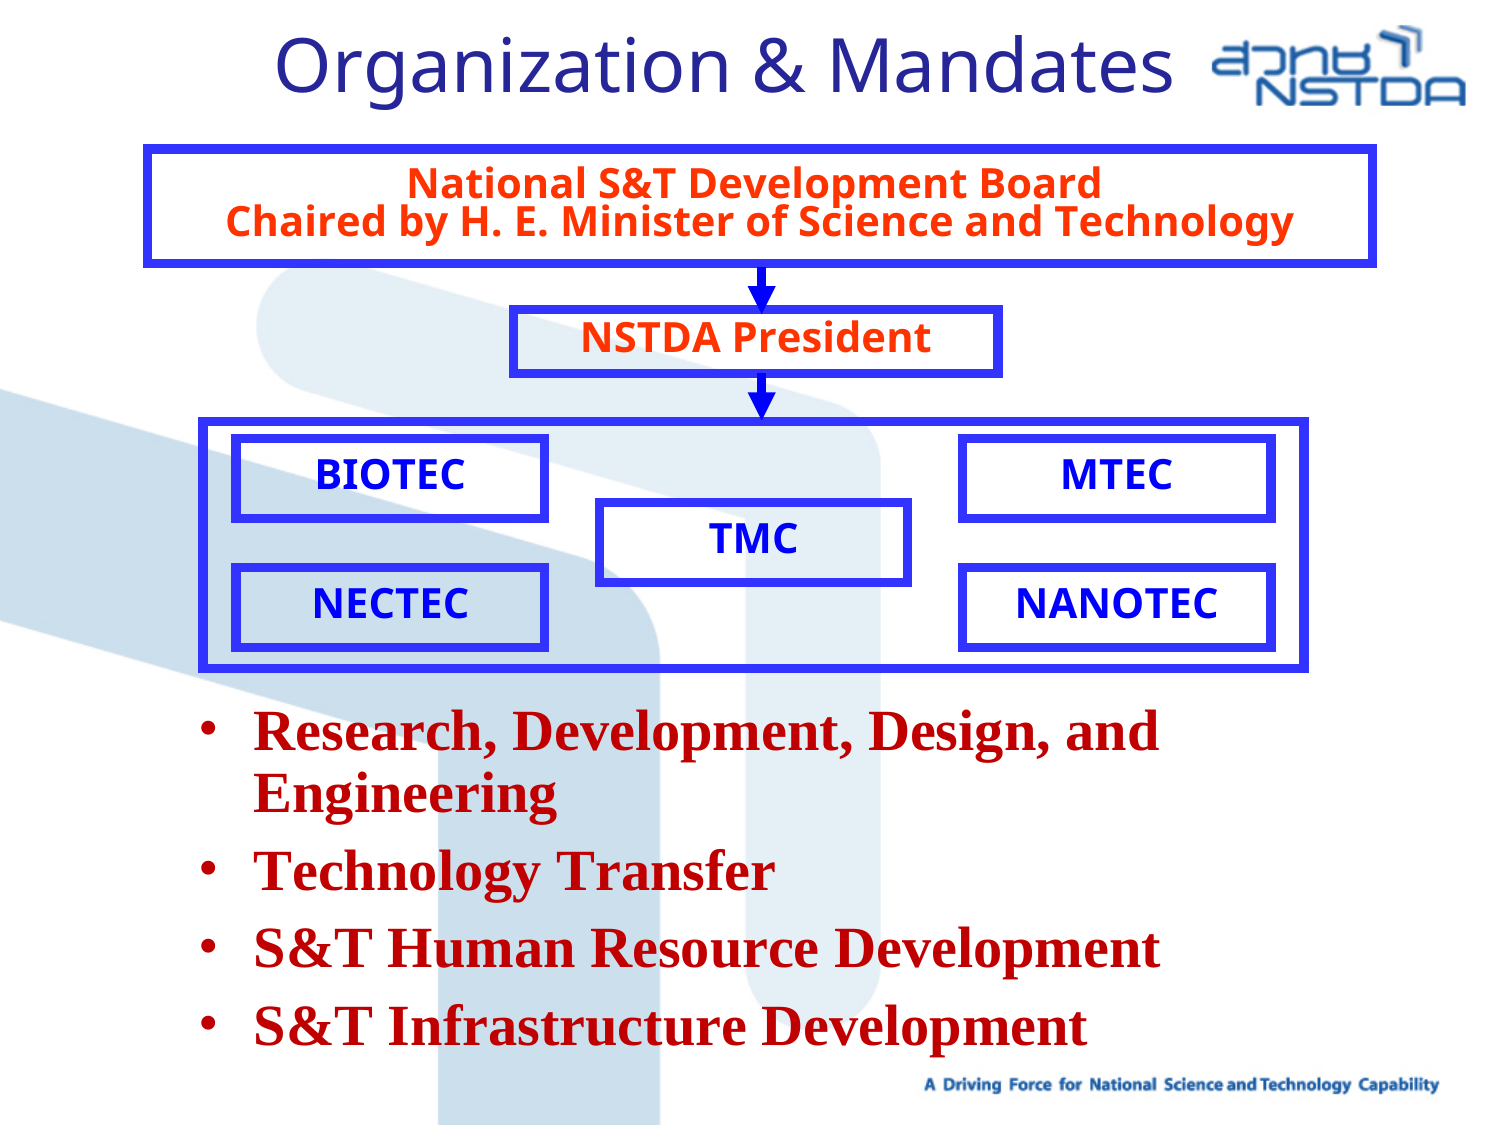

# Organization & Mandates
National S&T Development Board
Chaired by H. E. Minister of Science and Technology
NSTDA President
BIOTEC
MTEC
TMC
NECTEC
NANOTEC
Research, Development, Design, and Engineering
Technology Transfer
S&T Human Resource Development
S&T Infrastructure Development